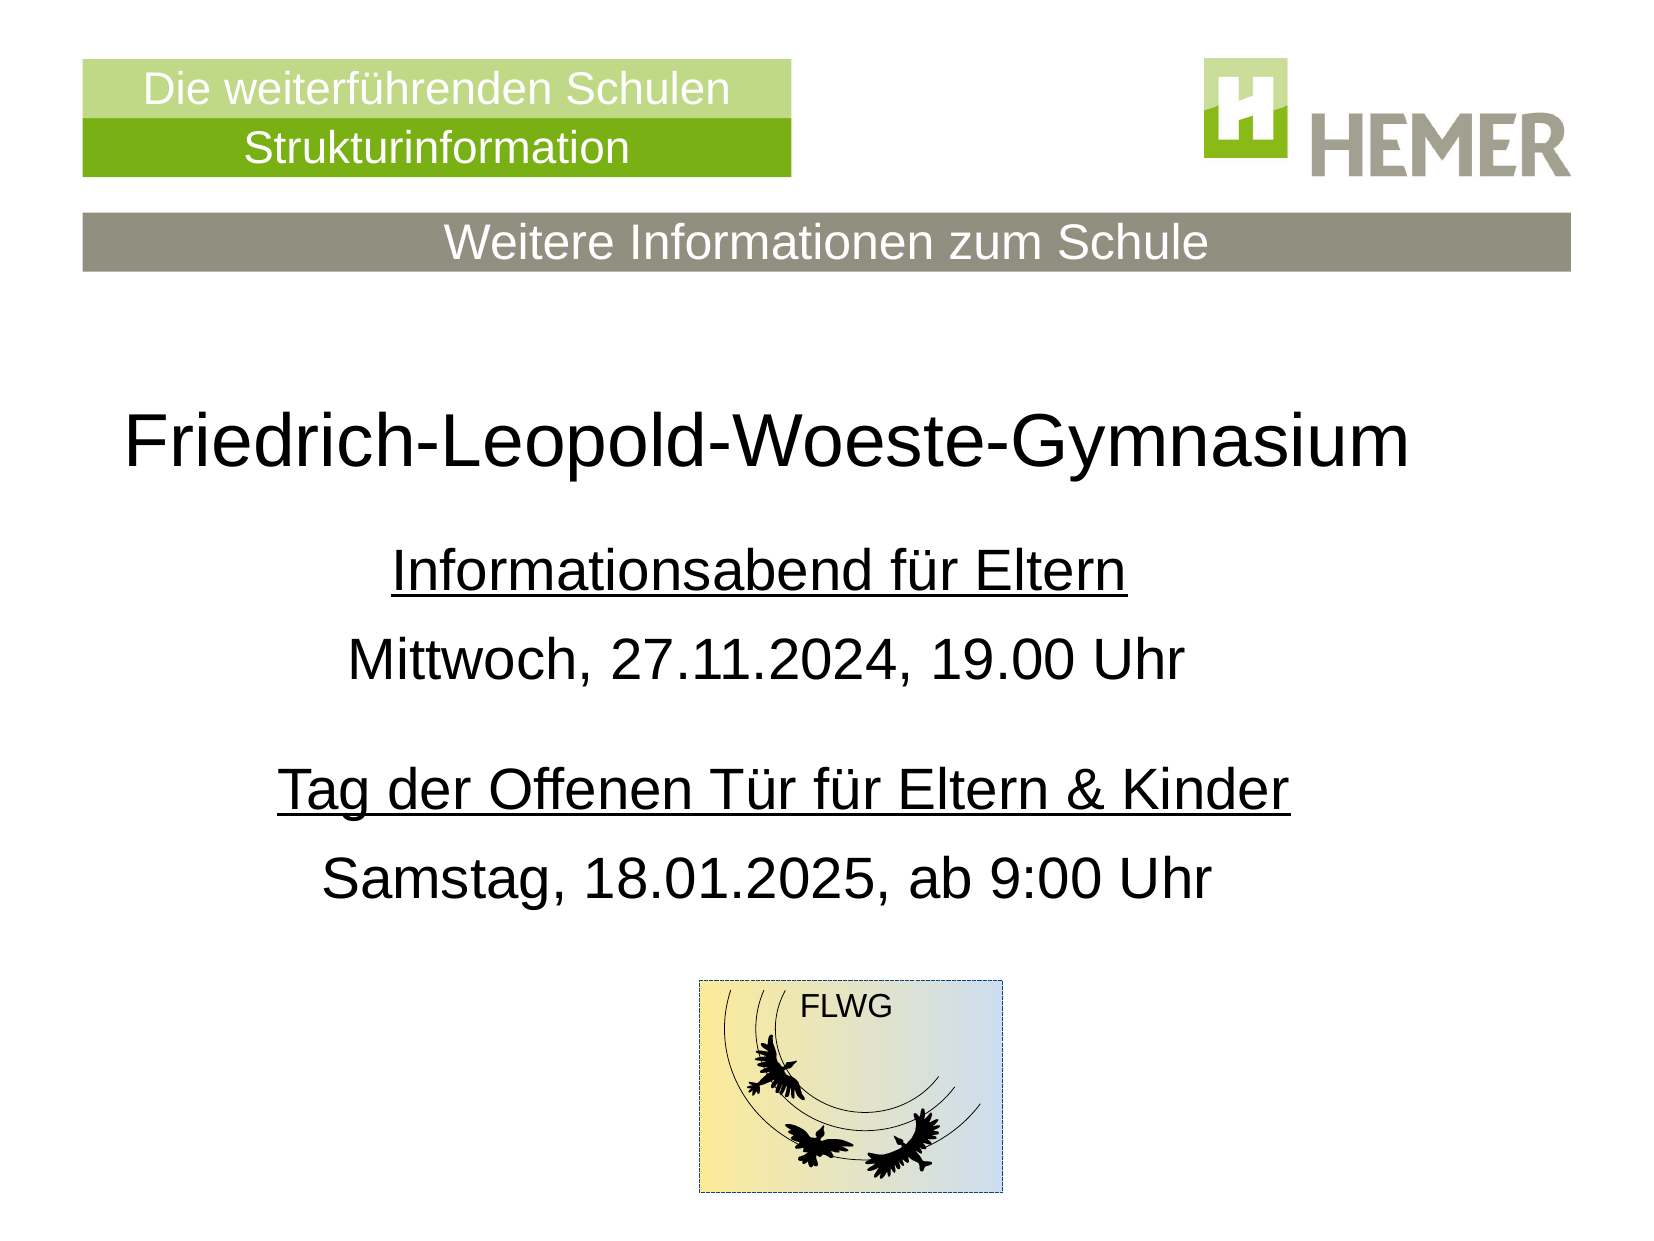

# Friedrich-Leopold-Woeste-Gymnasium
Informationsabend für Eltern
Mittwoch, 27.11.2024, 19.00 Uhr
 Tag der Offenen Tür für Eltern & Kinder
Samstag, 18.01.2025, ab 9:00 Uhr
Weitere Informationen zum Schule
FLWG